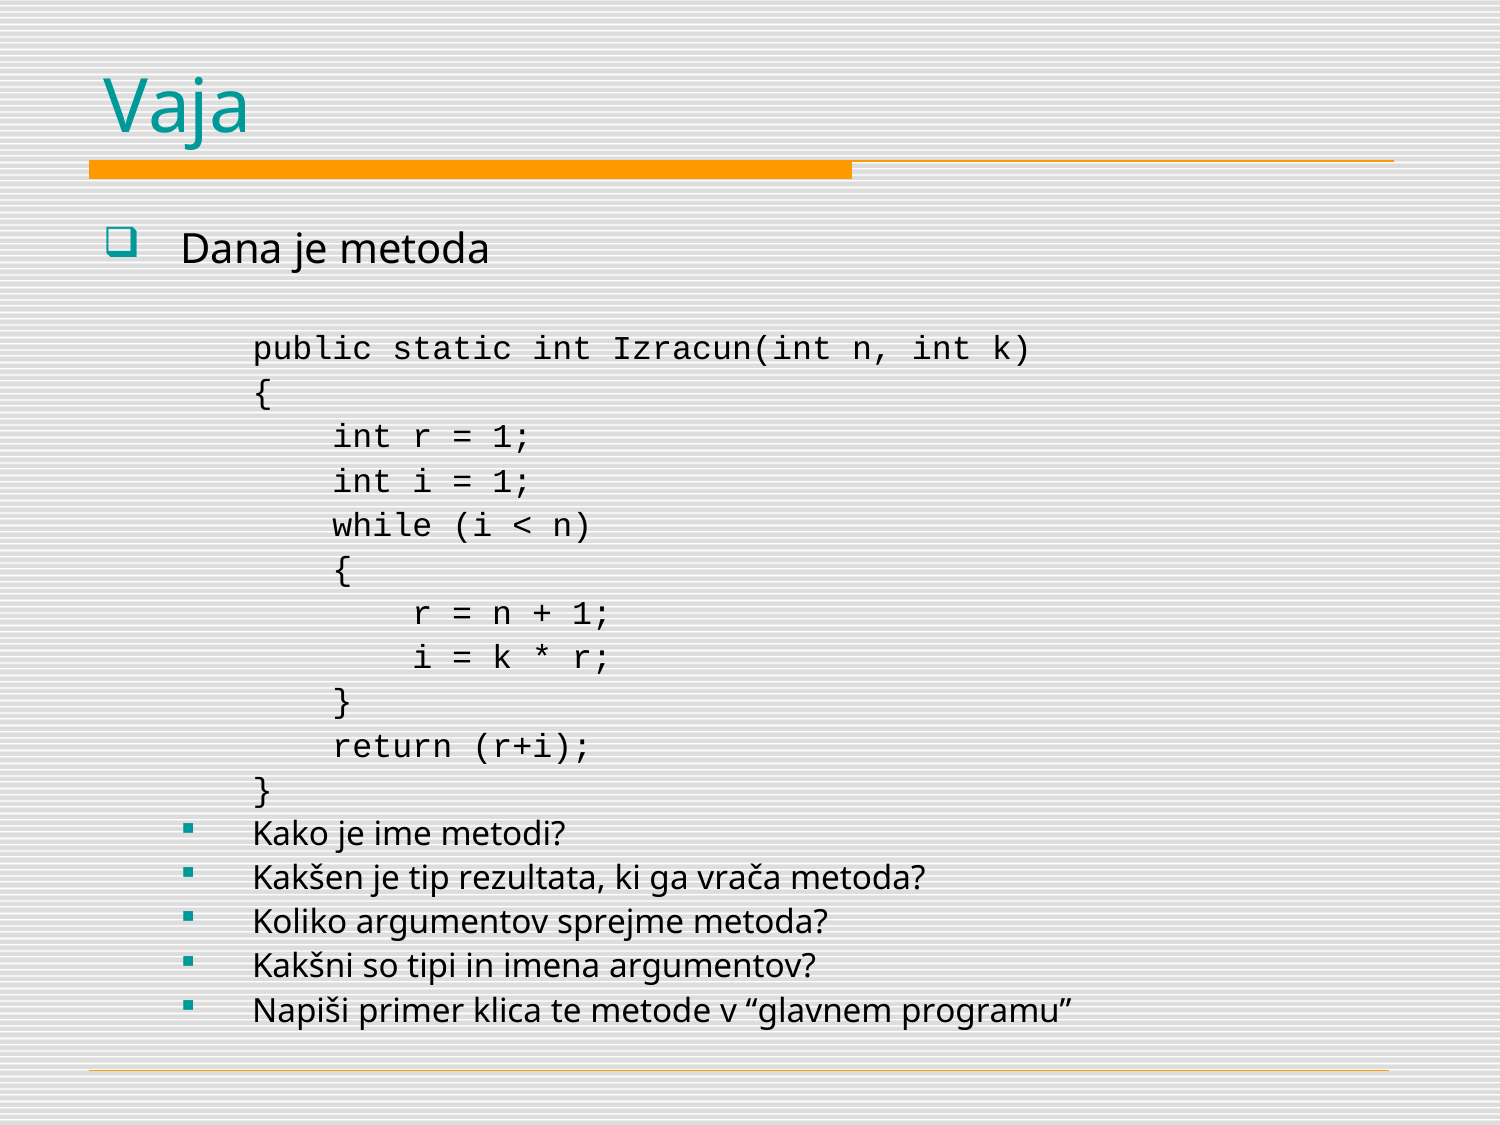

# Vaja
Dana je metoda
public static int Izracun(int n, int k)
{
 int r = 1;
 int i = 1;
 while (i < n)
 {
 r = n + 1;
 i = k * r;
 }
 return (r+i);
}
Kako je ime metodi?
Kakšen je tip rezultata, ki ga vrača metoda?
Koliko argumentov sprejme metoda?
Kakšni so tipi in imena argumentov?
Napiši primer klica te metode v “glavnem programu”